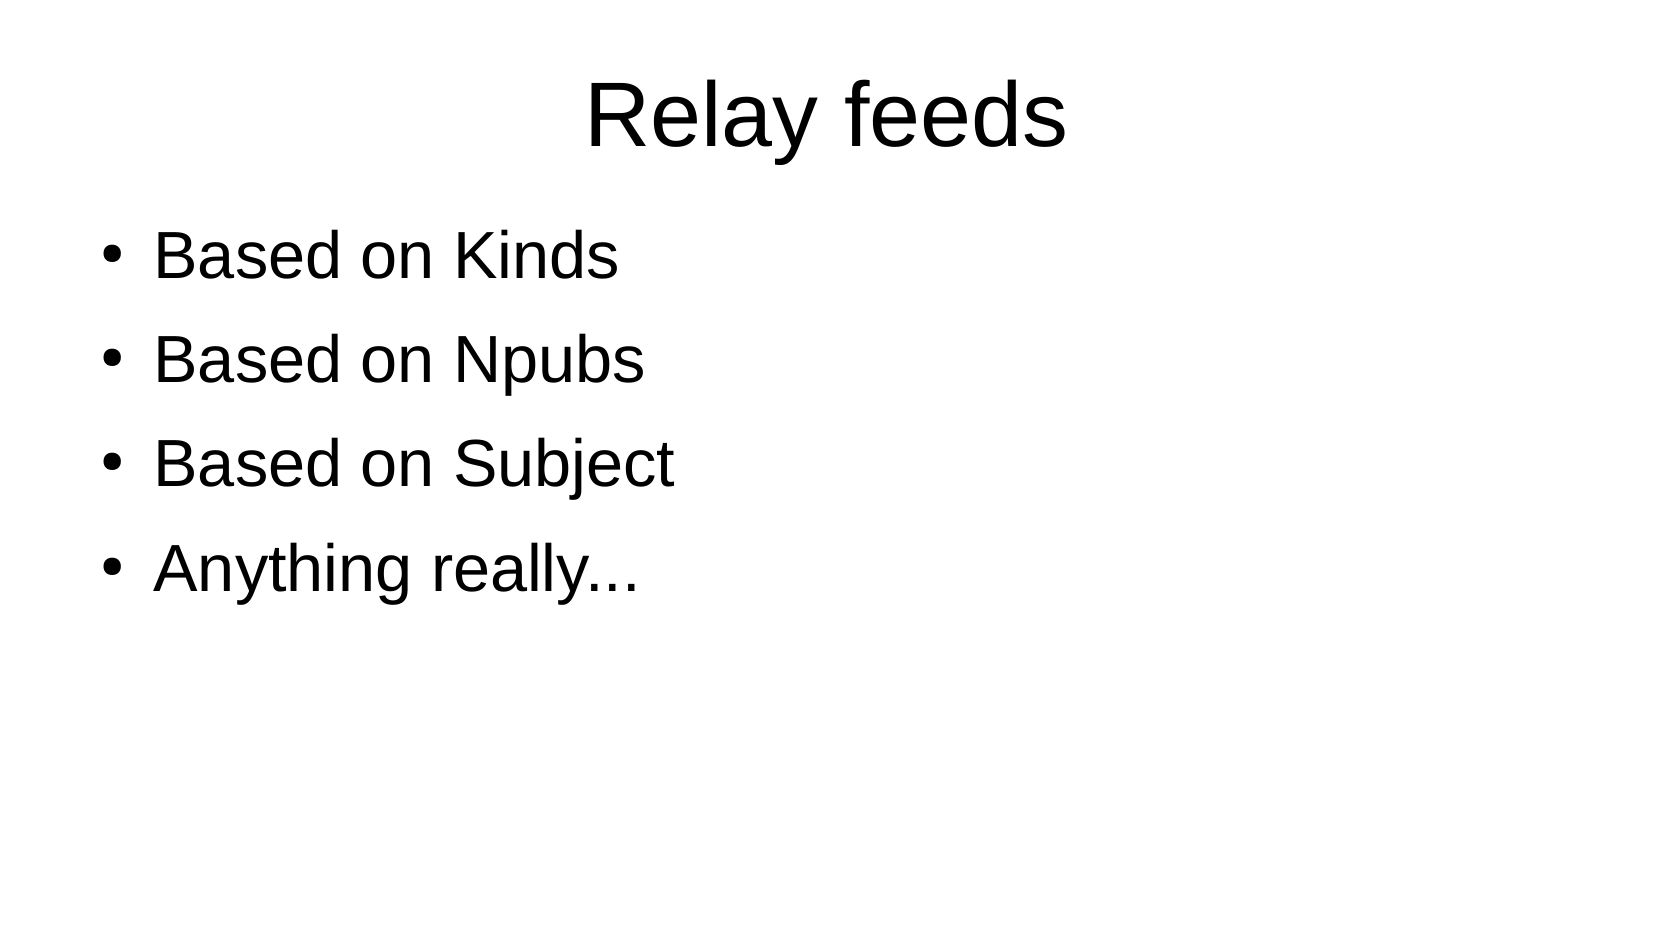

# Relay feeds
Based on Kinds
Based on Npubs
Based on Subject
Anything really...